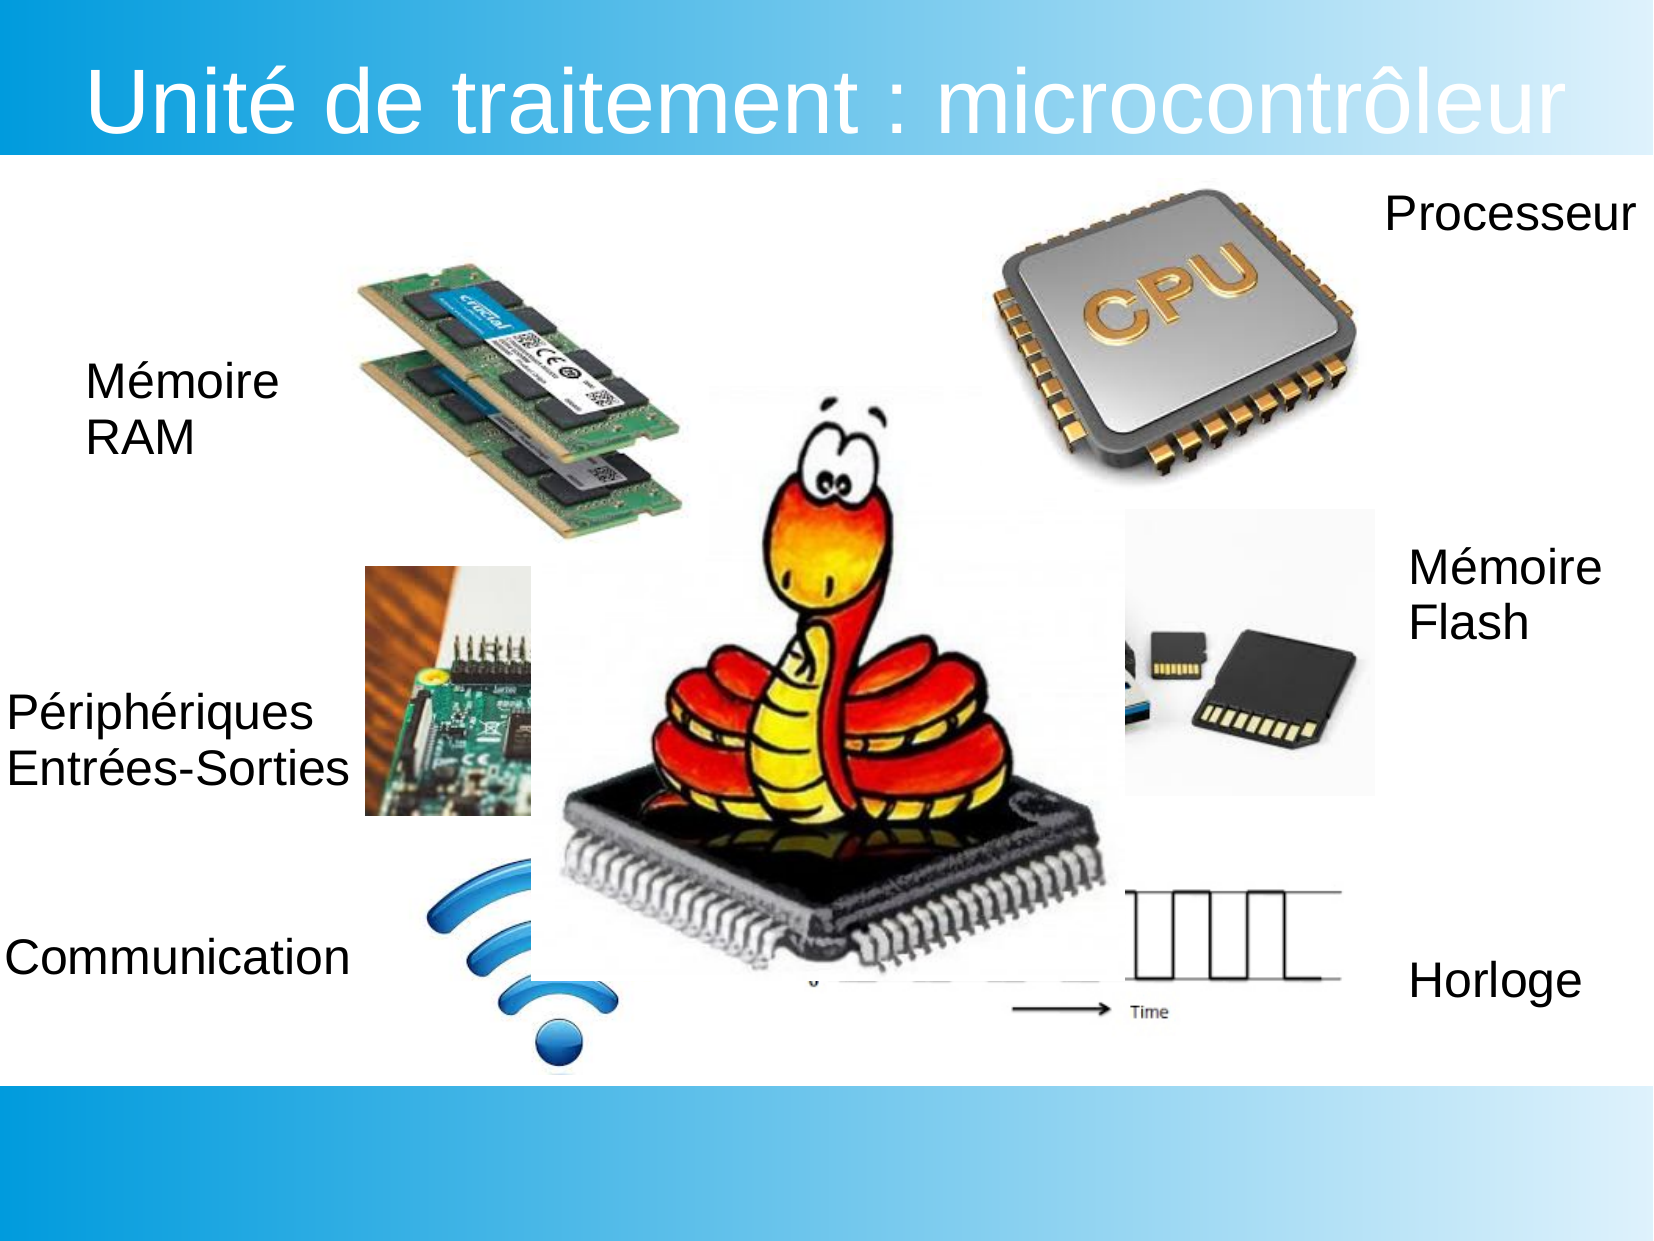

# Unité de traitement : microcontrôleur
Processeur
Mémoire
RAM
Mémoire
Flash
Périphériques
Entrées-Sorties
Communication
Horloge